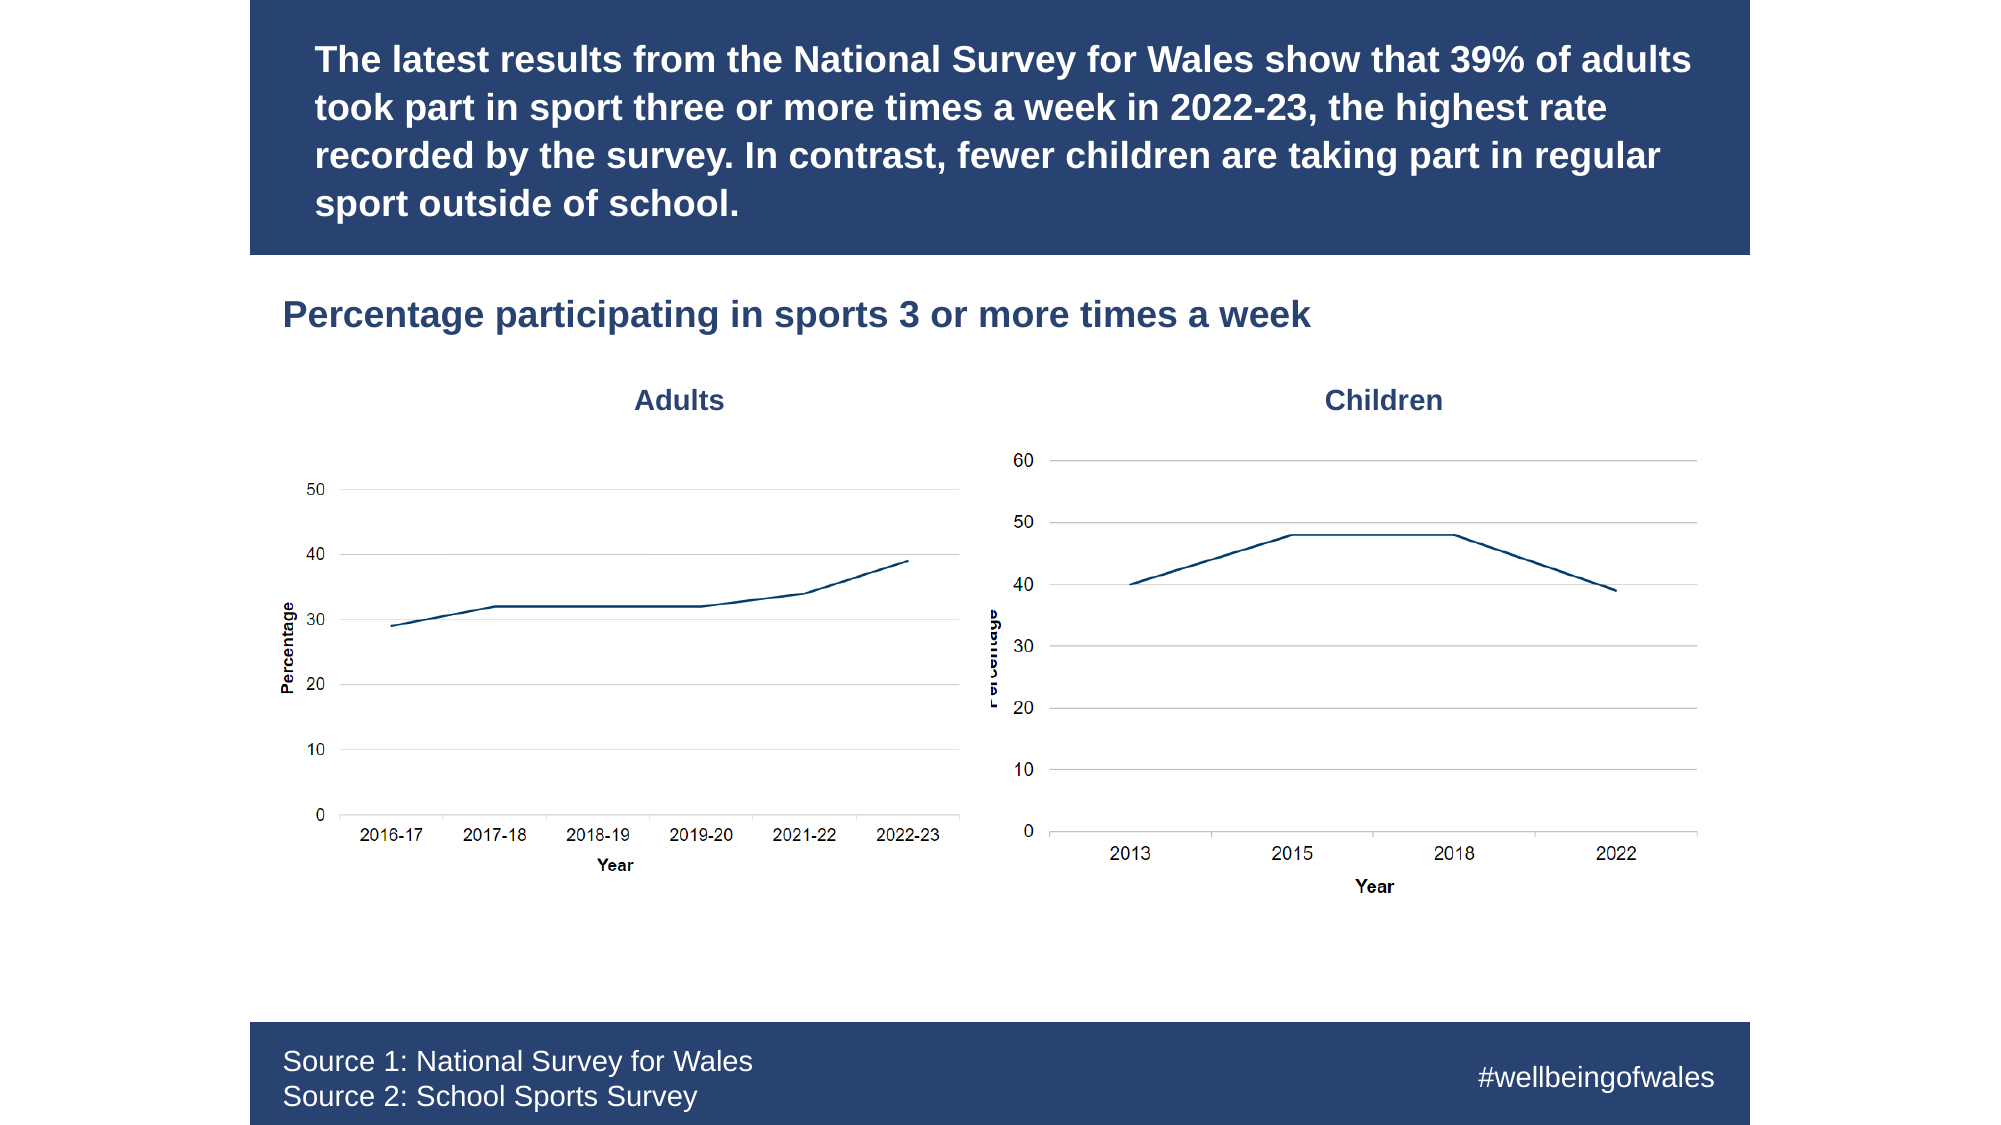

# The latest results from the National Survey for Wales show that 39% of adults took part in sport three or more times a week in 2022-23, the highest rate recorded by the survey. In contrast, fewer children are taking part in regular sport outside of school.
Percentage participating in sports 3 or more times a week
Adults
Children
Source 1: National Survey for Wales
Source 2: School Sports Survey
#wellbeingofwales